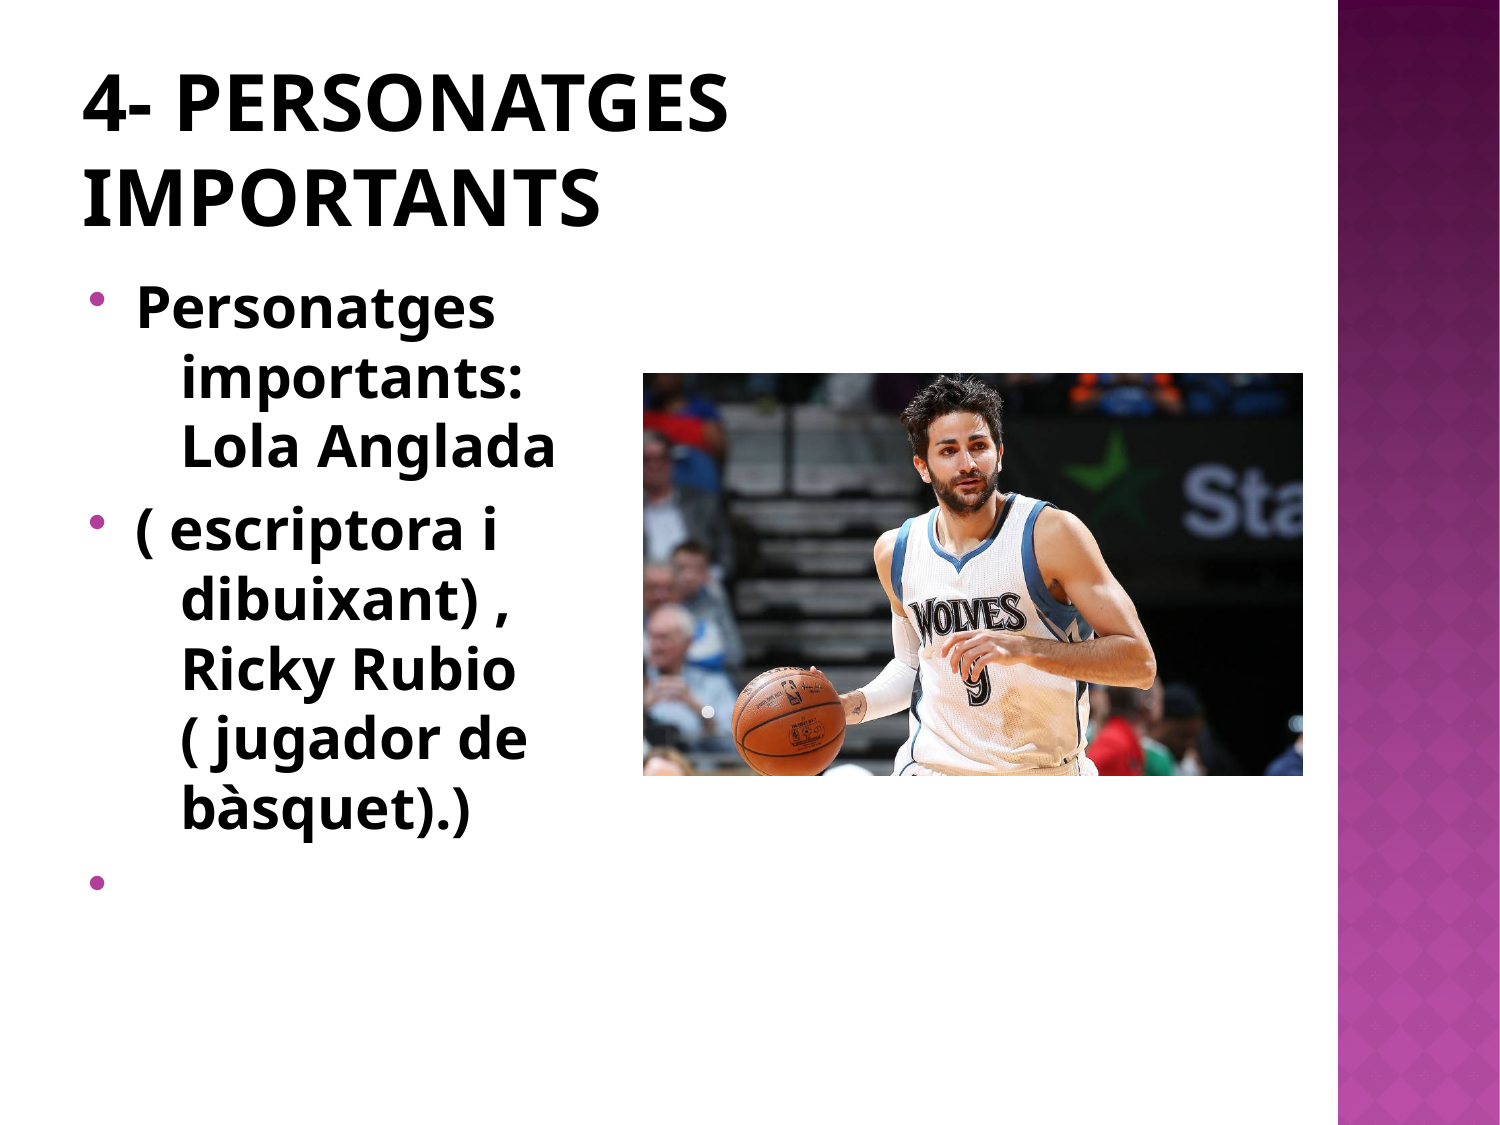

# 4- PERSONATGES IMPORTANTS
Personatges importants: Lola Anglada
( escriptora i dibuixant) , Ricky Rubio ( jugador de bàsquet).)